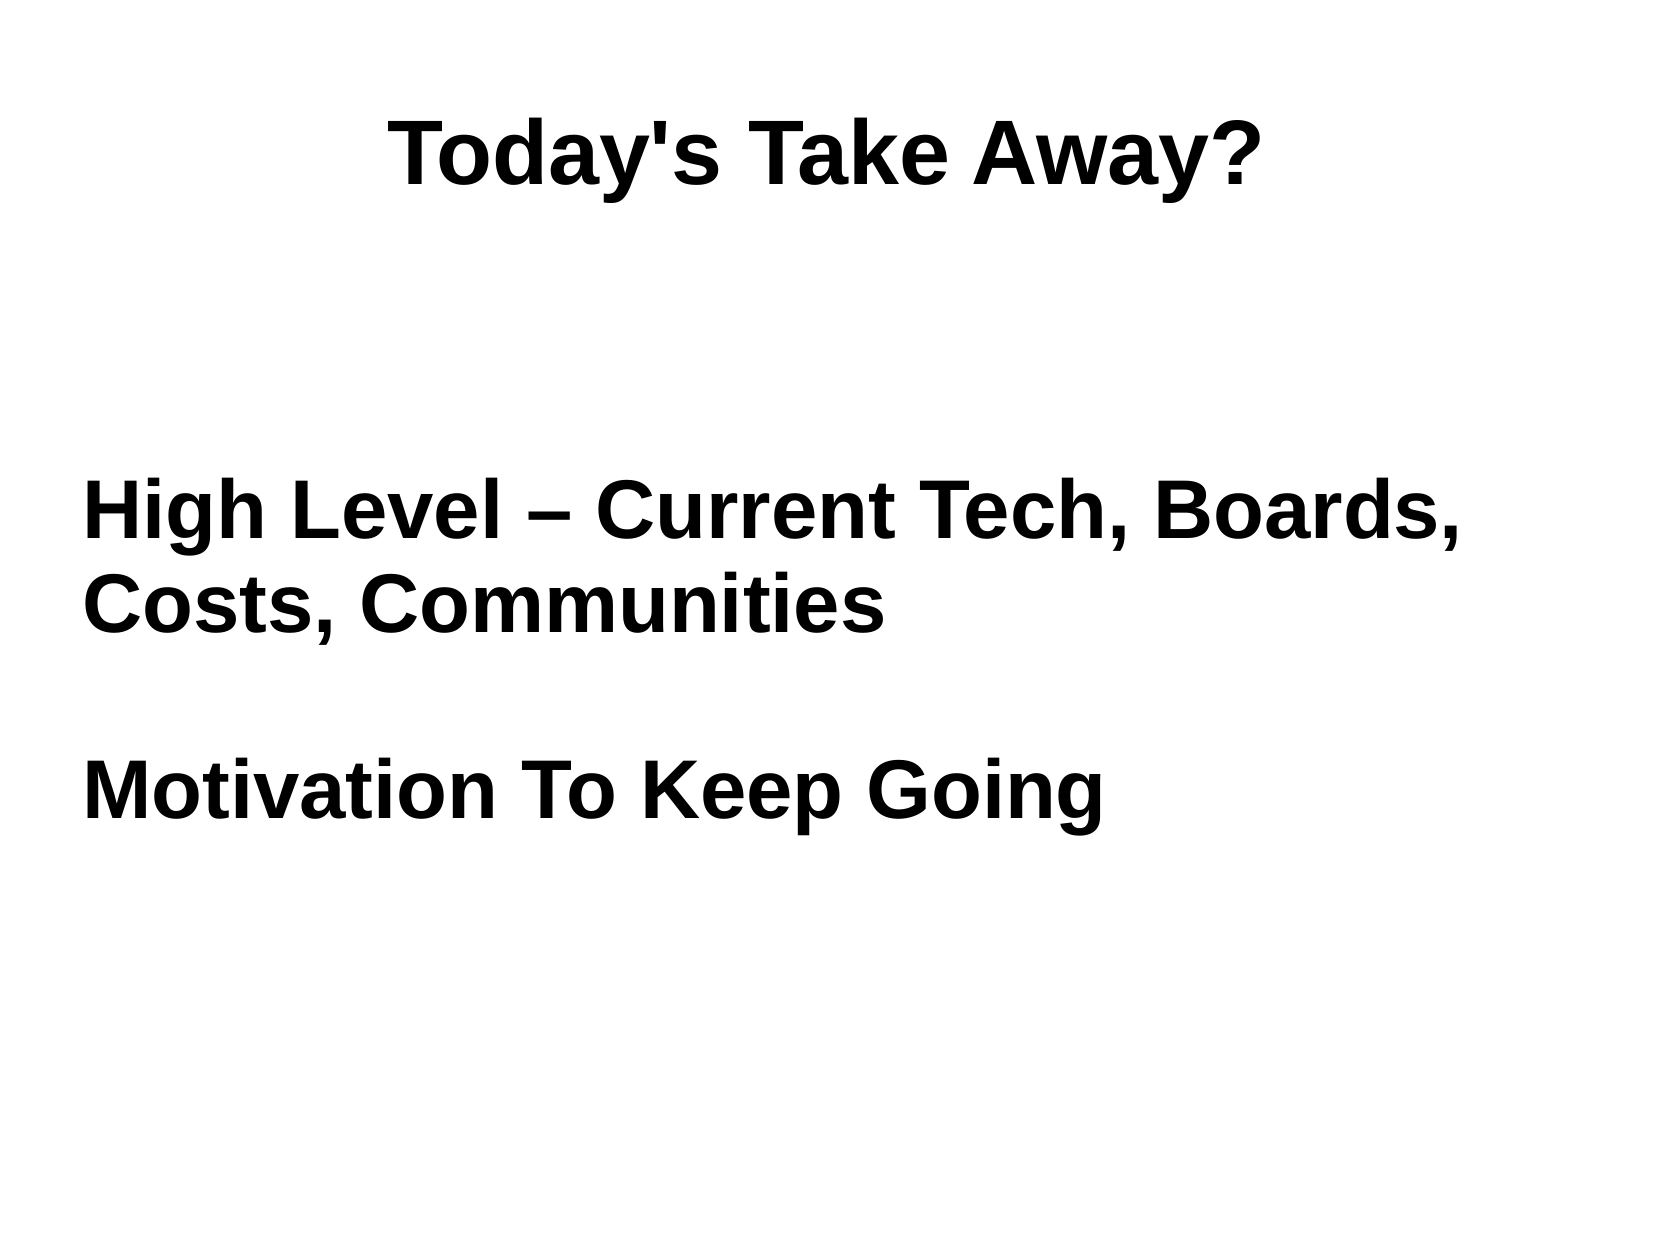

# Today's Take Away?
High Level – Current Tech, Boards, Costs, Communities
Motivation To Keep Going